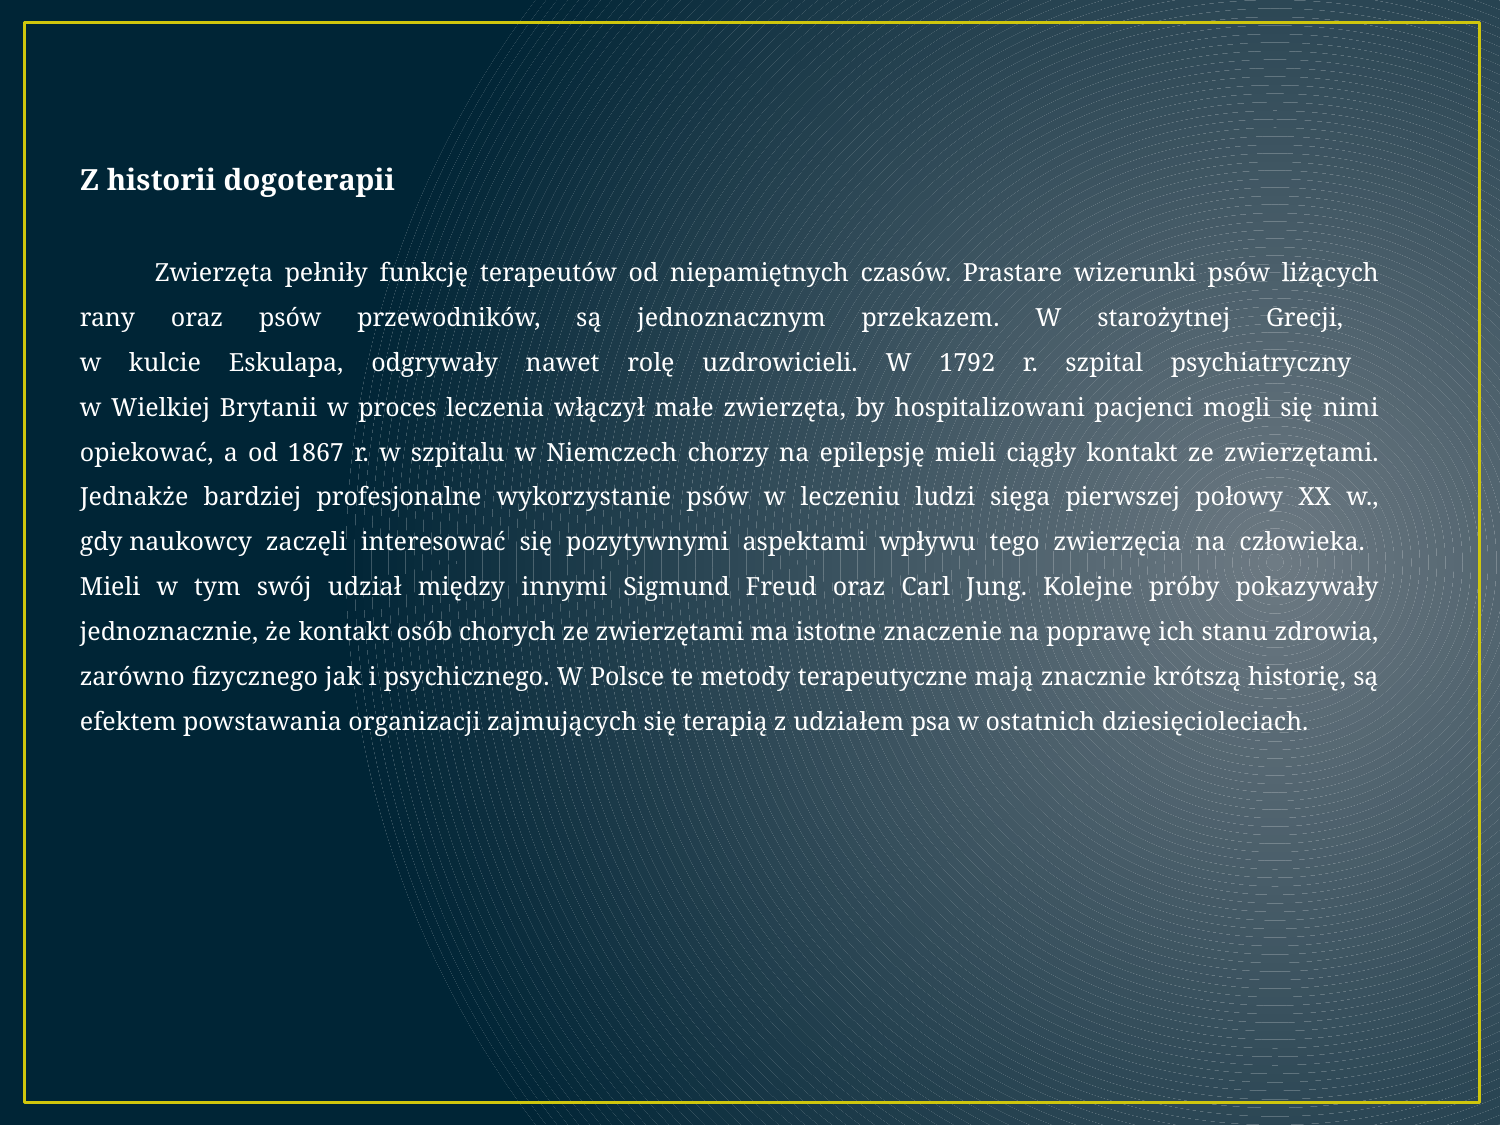

Z historii dogoterapii
	Zwierzęta pełniły funkcję terapeutów od niepamiętnych czasów. Prastare wizerunki psów liżących rany oraz psów przewodników, są jednoznacznym przekazem. W starożytnej Grecji,
w kulcie Eskulapa, odgrywały nawet rolę uzdrowicieli. W 1792 r. szpital psychiatryczny
w Wielkiej Brytanii w proces leczenia włączył małe zwierzęta, by hospitalizowani pacjenci mogli się nimi opiekować, a od 1867 r. w szpitalu w Niemczech chorzy na epilepsję mieli ciągły kontakt ze zwierzętami. Jednakże bardziej profesjonalne wykorzystanie psów w leczeniu ludzi sięga pierwszej połowy XX w., gdy naukowcy zaczęli interesować się pozytywnymi aspektami wpływu tego zwierzęcia na człowieka.
Mieli w tym swój udział między innymi Sigmund Freud oraz Carl Jung. Kolejne próby pokazywały jednoznacznie, że kontakt osób chorych ze zwierzętami ma istotne znaczenie na poprawę ich stanu zdrowia, zarówno fizycznego jak i psychicznego. W Polsce te metody terapeutyczne mają znacznie krótszą historię, są efektem powstawania organizacji zajmujących się terapią z udziałem psa w ostatnich dziesięcioleciach.